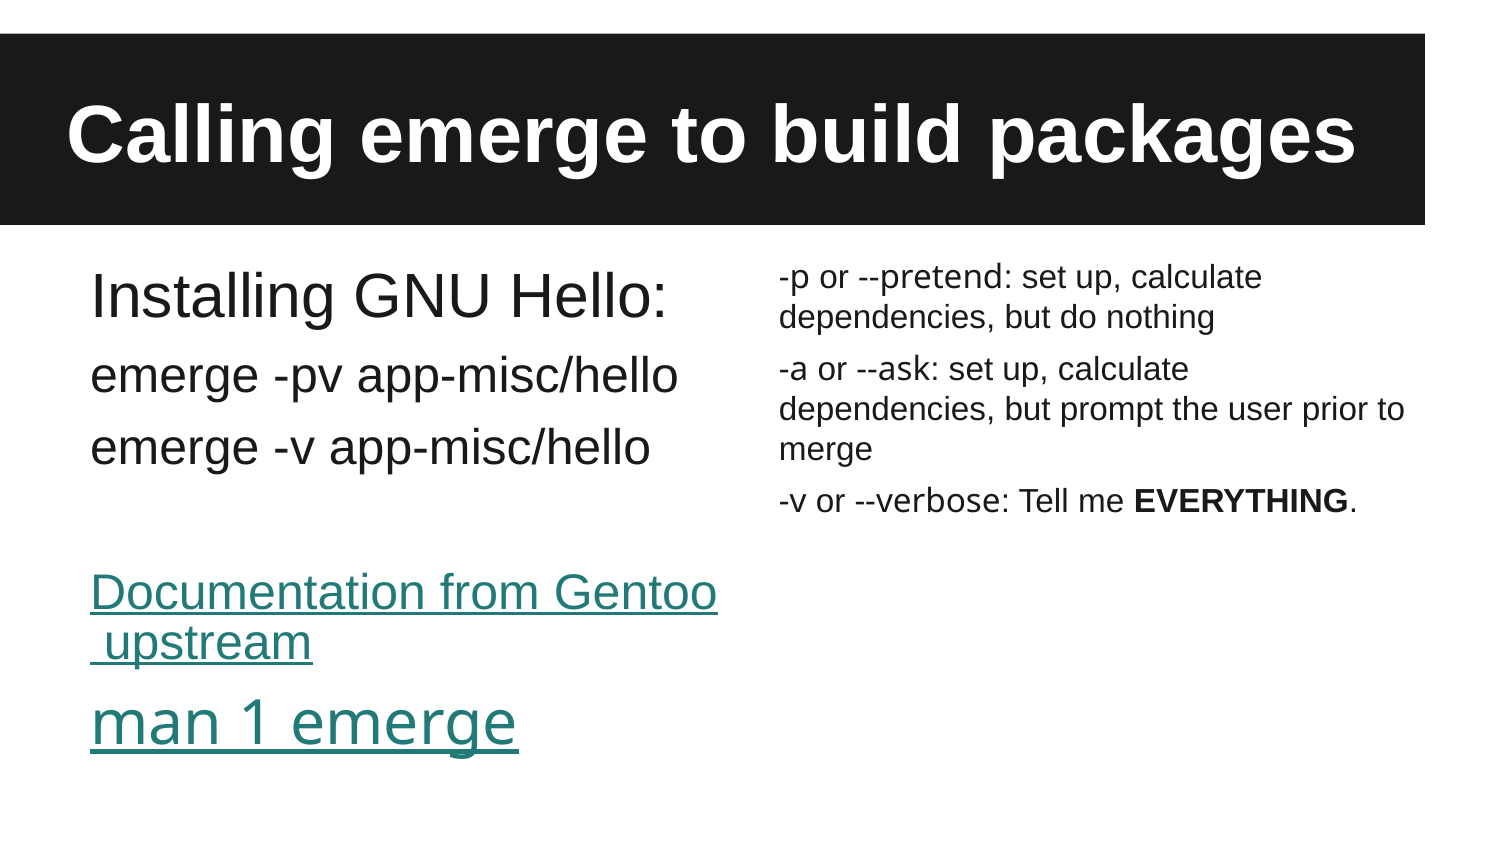

# Calling emerge to build packages
Installing GNU Hello:
emerge -pv app-misc/hello
emerge -v app-misc/hello
Documentation from Gentoo upstream
man 1 emerge
-p or --pretend: set up, calculate dependencies, but do nothing
-a or --ask: set up, calculate dependencies, but prompt the user prior to merge
-v or --verbose: Tell me EVERYTHING.